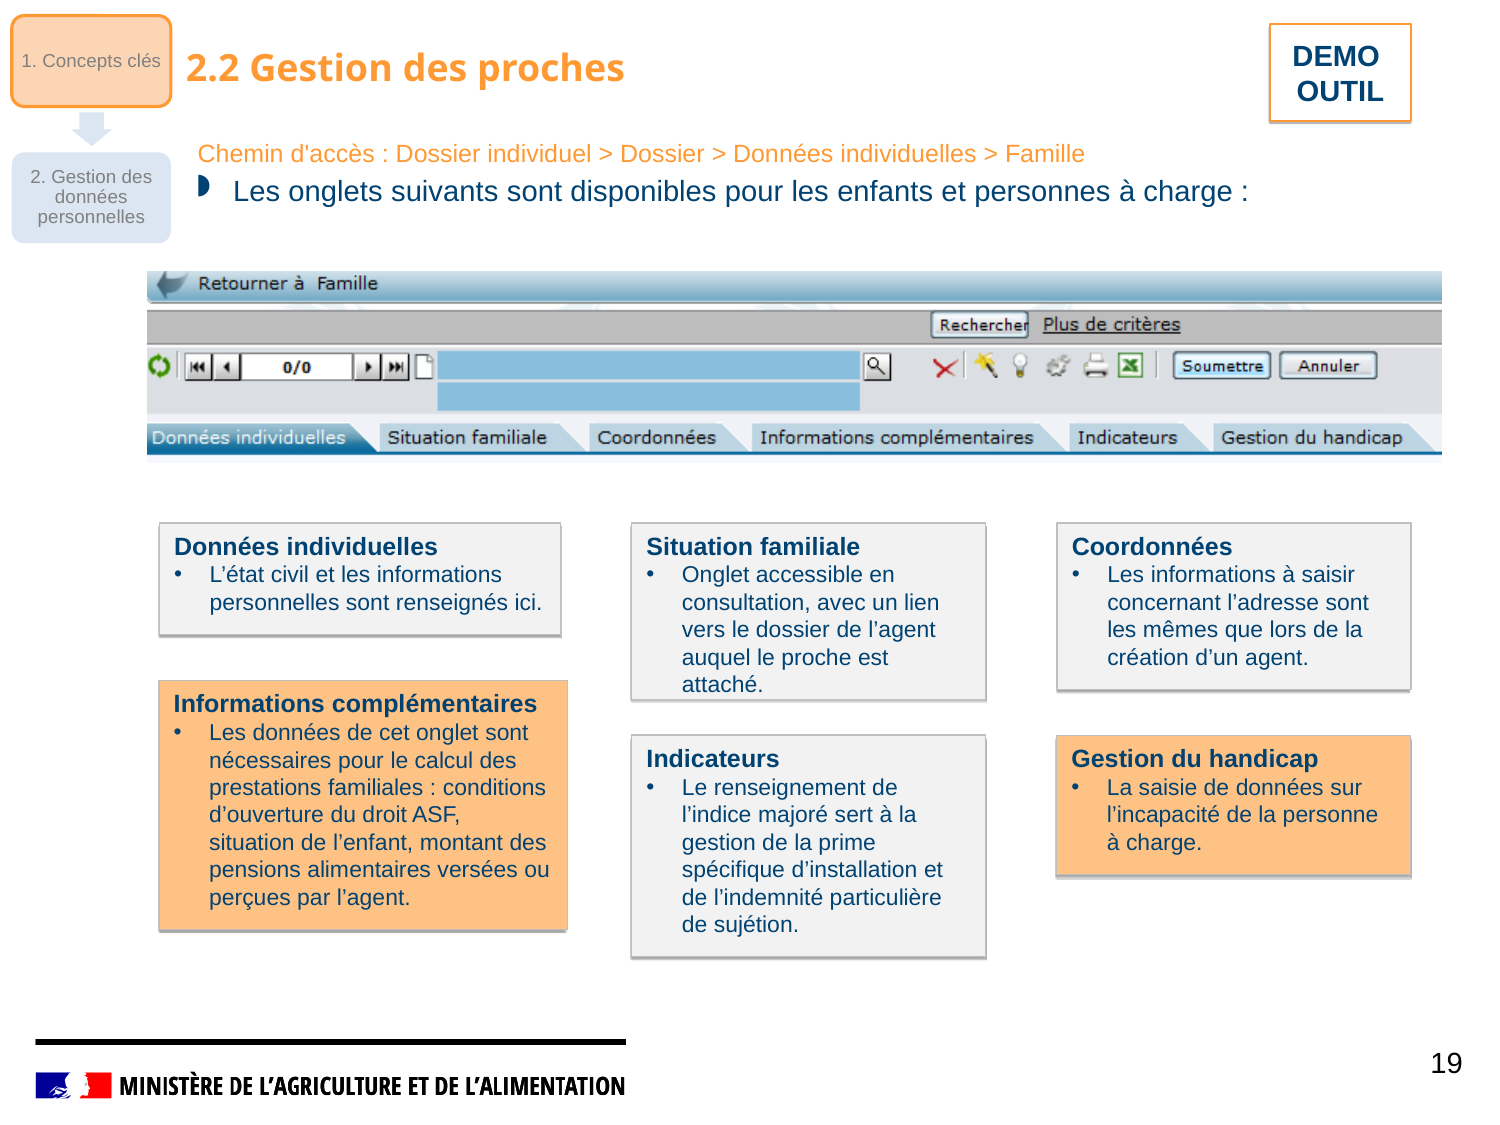

1. Concepts clés
DEMO
OUTIL
2.2 Gestion des proches
Chemin d'accès : Dossier individuel > Dossier > Données individuelles > Famille
Les onglets suivants sont disponibles pour les enfants et personnes à charge :
2. Gestion des données personnelles
Données individuelles
L’état civil et les informations personnelles sont renseignés ici.
Situation familiale
Onglet accessible en consultation, avec un lien vers le dossier de l’agent auquel le proche est attaché.
Coordonnées
Les informations à saisir concernant l’adresse sont les mêmes que lors de la création d’un agent.
Informations complémentaires
Les données de cet onglet sont nécessaires pour le calcul des prestations familiales : conditions d’ouverture du droit ASF, situation de l’enfant, montant des pensions alimentaires versées ou perçues par l’agent.
Indicateurs
Le renseignement de l’indice majoré sert à la gestion de la prime spécifique d’installation et de l’indemnité particulière de sujétion.
Gestion du handicap
La saisie de données sur l’incapacité de la personne à charge.